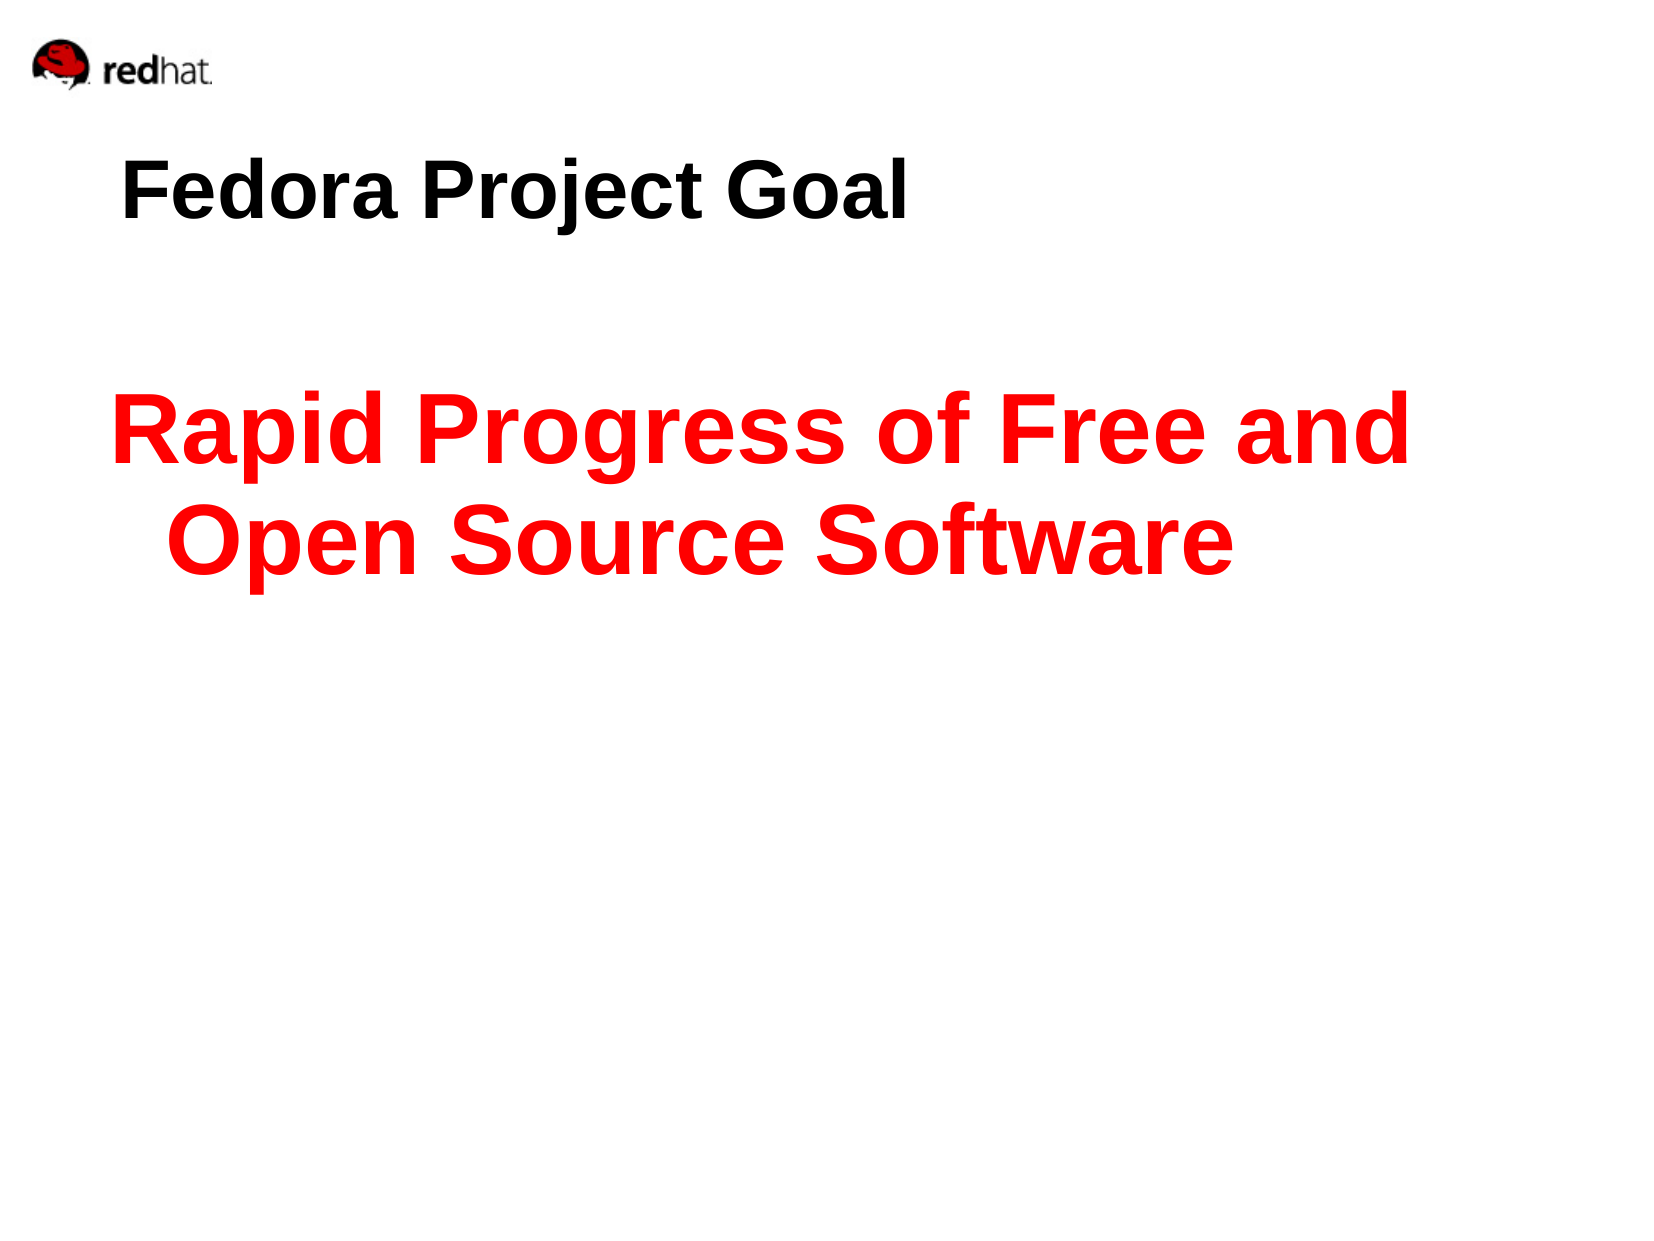

# Fedora Project Goal
Rapid Progress of Free and Open Source Software